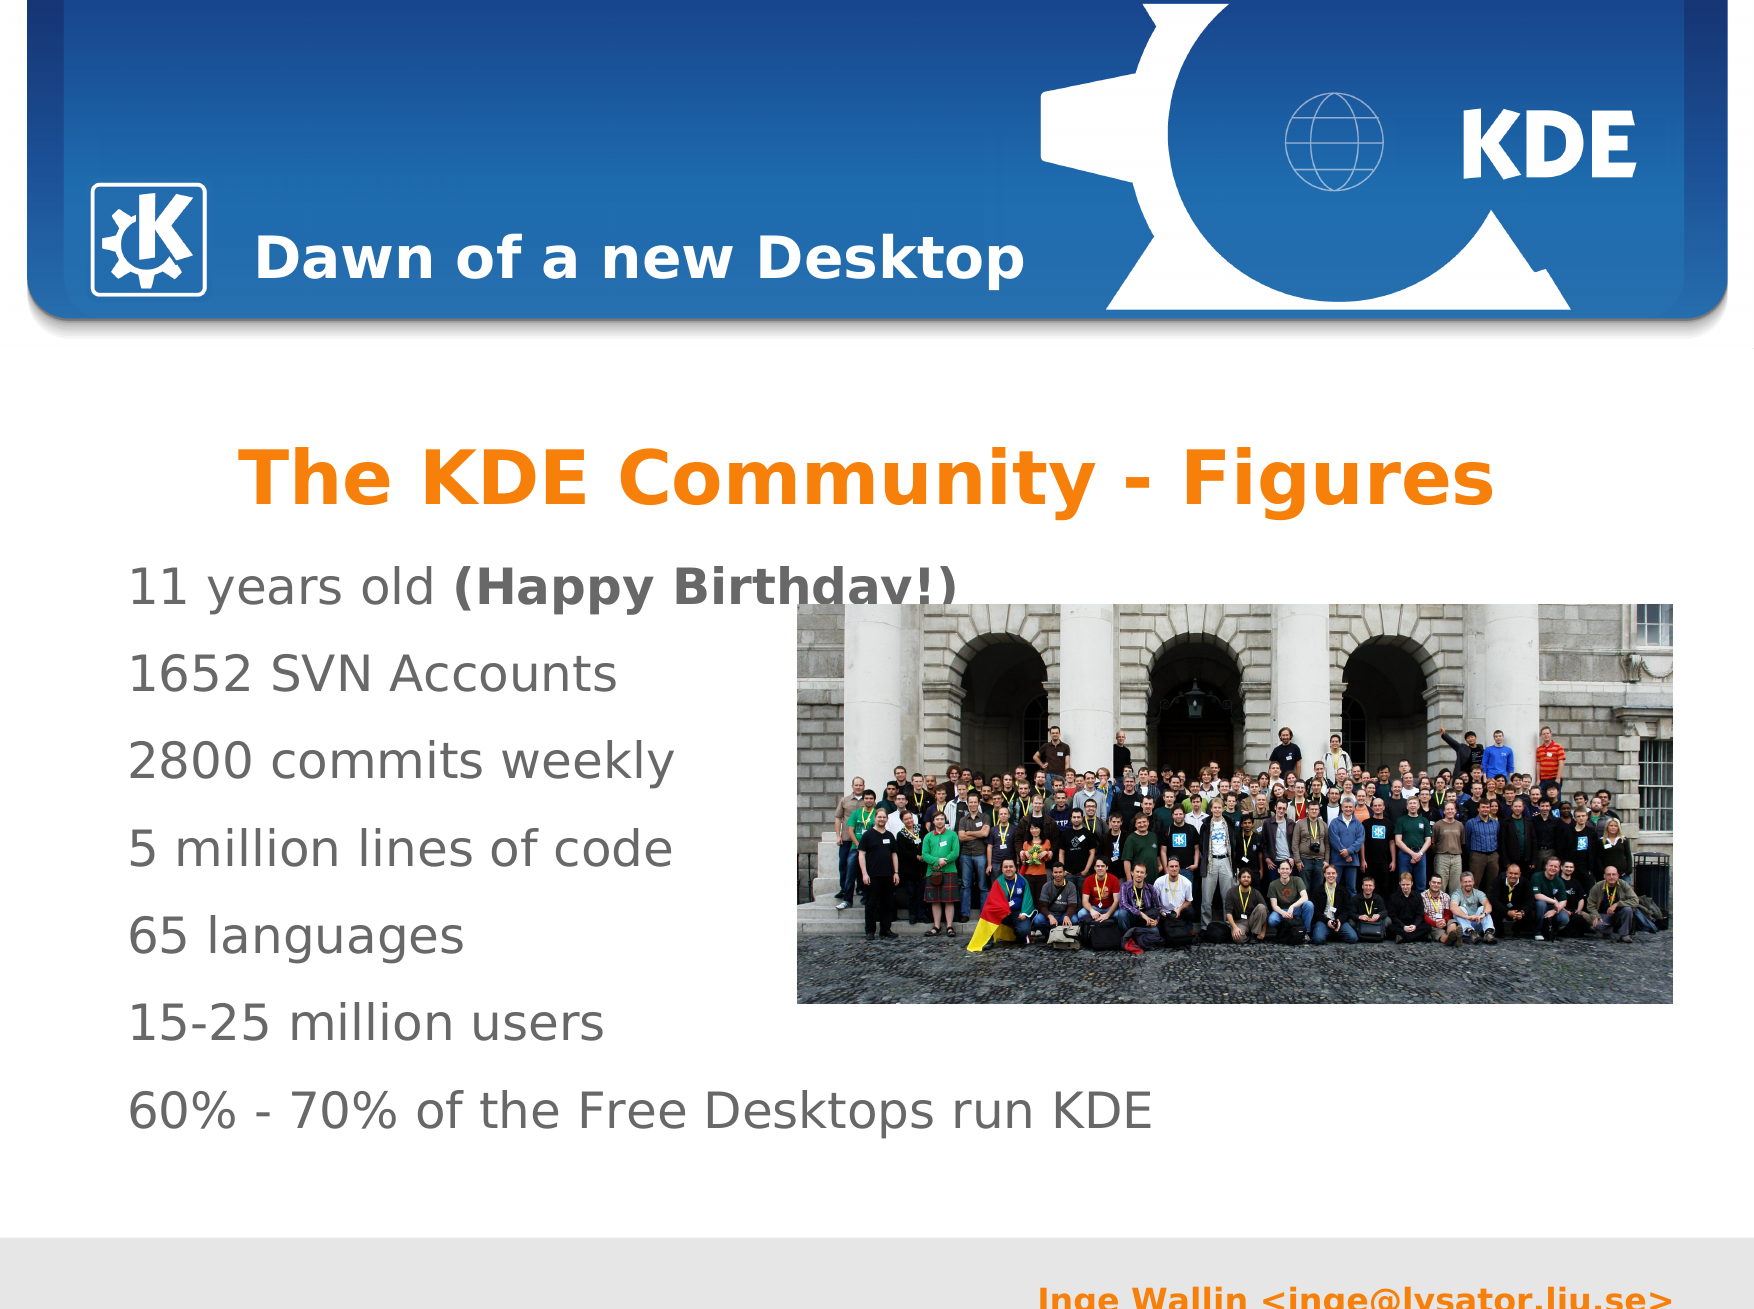

Dawn of a new Desktop
The KDE Community - Figures
11 years old (Happy Birthday!)
1652 SVN Accounts
2800 commits weekly
5 million lines of code
65 languages
15-25 million users
60% - 70% of the Free Desktops run KDE